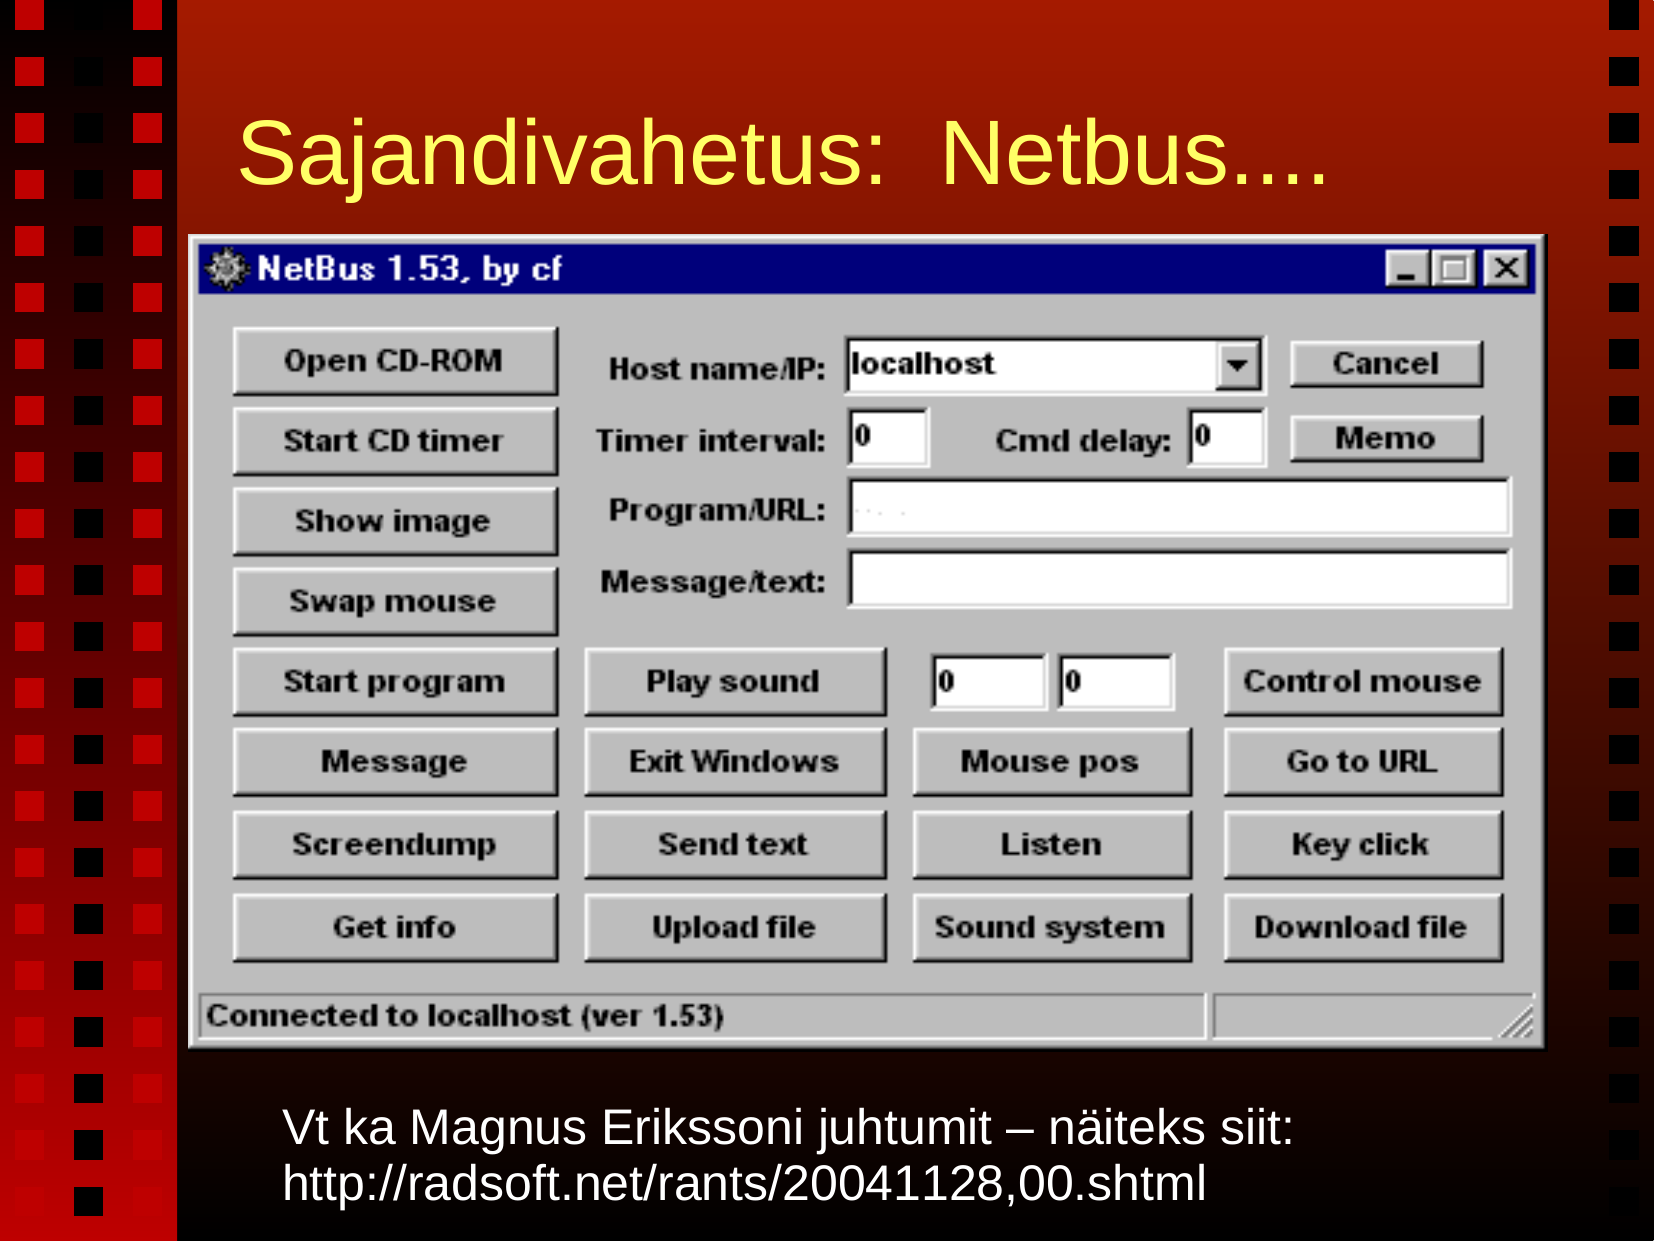

# Sajandivahetus: Netbus....
Vt ka Magnus Erikssoni juhtumit – näiteks siit: http://radsoft.net/rants/20041128,00.shtml